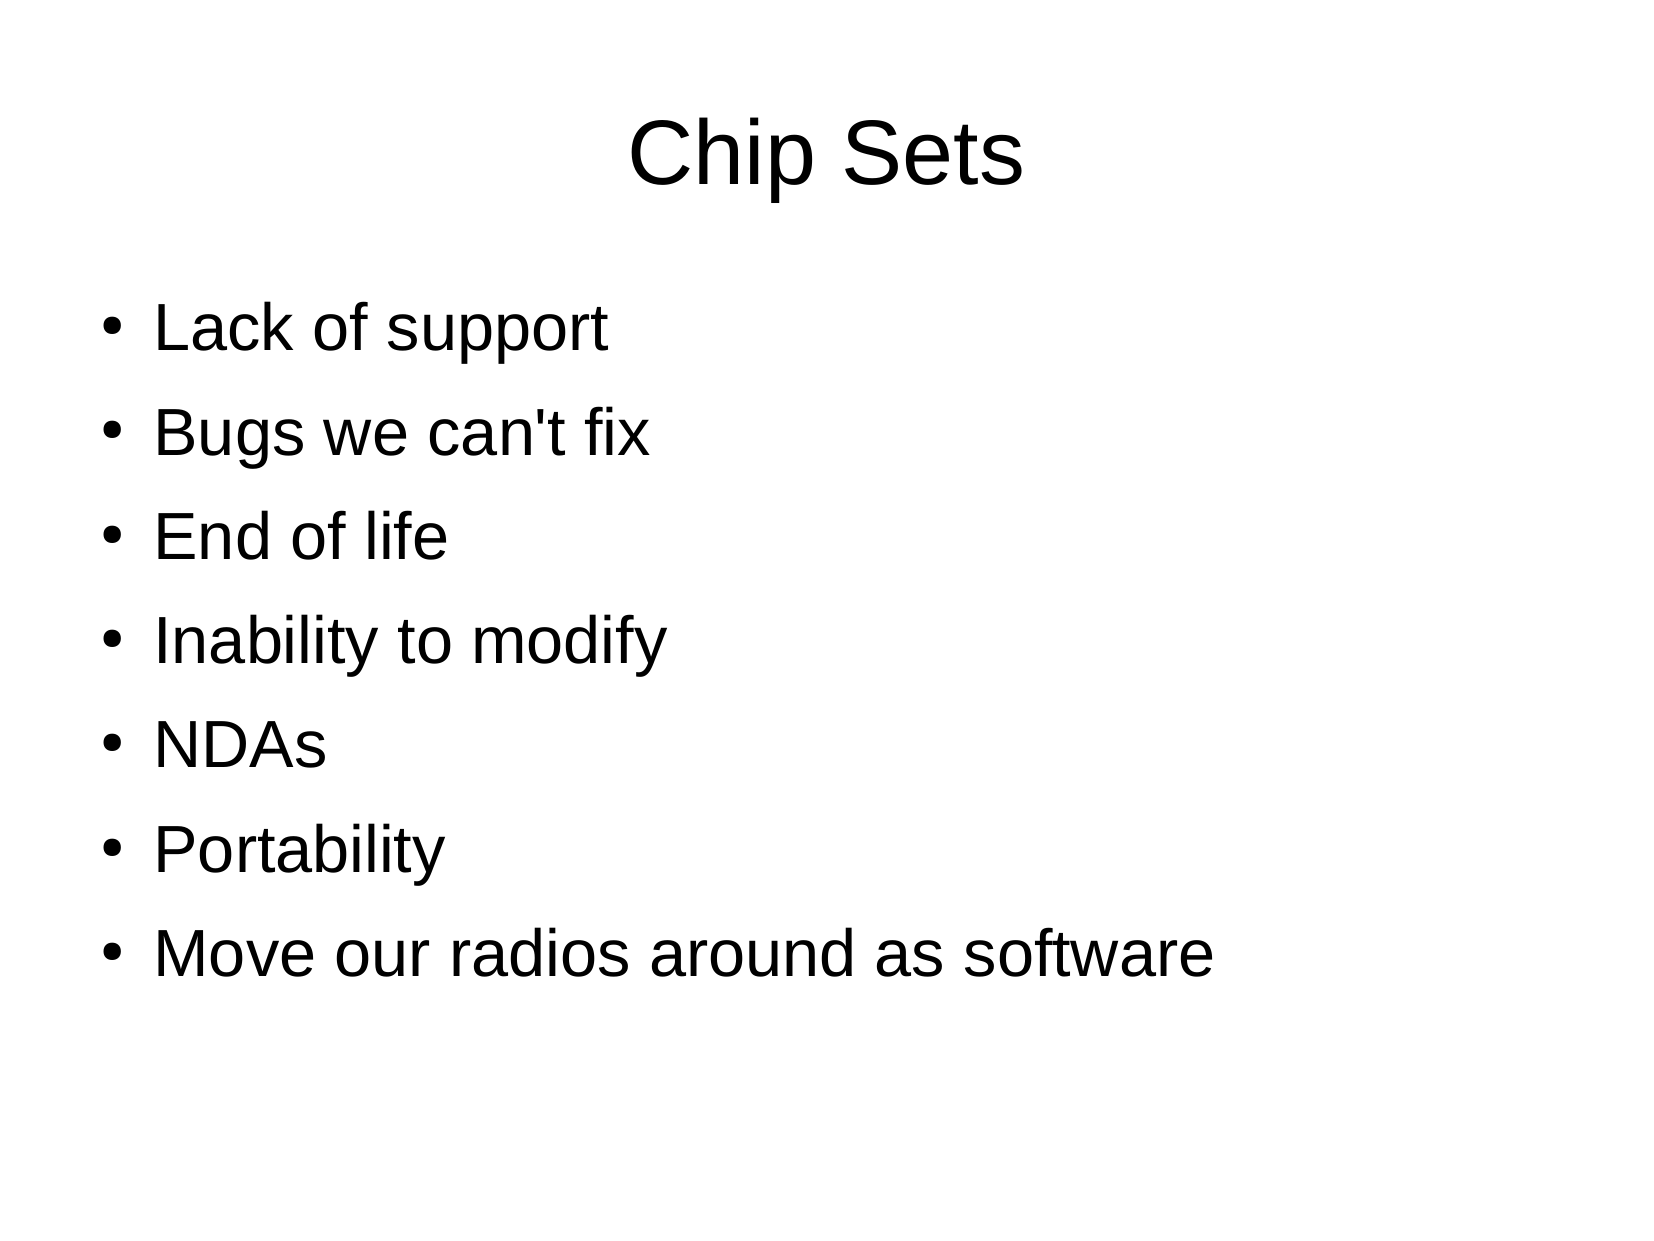

# Chip Sets
Lack of support
Bugs we can't fix
End of life
Inability to modify
NDAs
Portability
Move our radios around as software